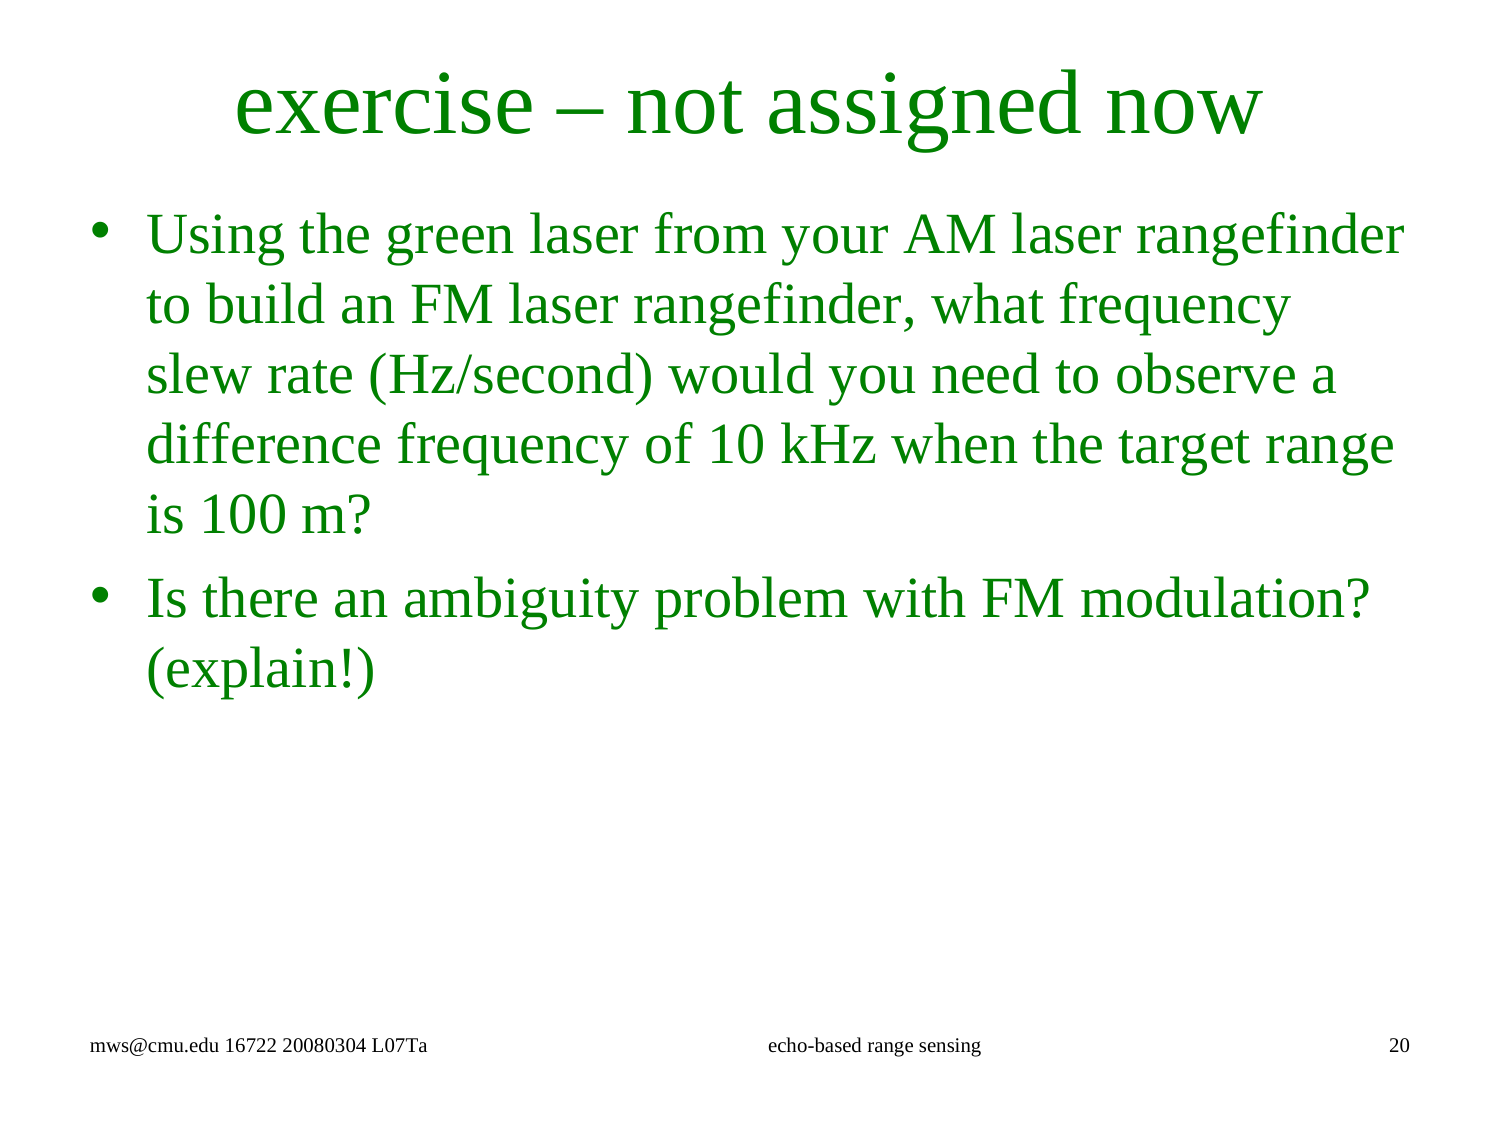

exercise – not assigned now
Using the green laser from your AM laser rangefinder to build an FM laser rangefinder, what frequency slew rate (Hz/second) would you need to observe a difference frequency of 10 kHz when the target range is 100 m?
Is there an ambiguity problem with FM modulation? (explain!)
mws@cmu.edu 16722 20080304 L07Ta
echo-based range sensing